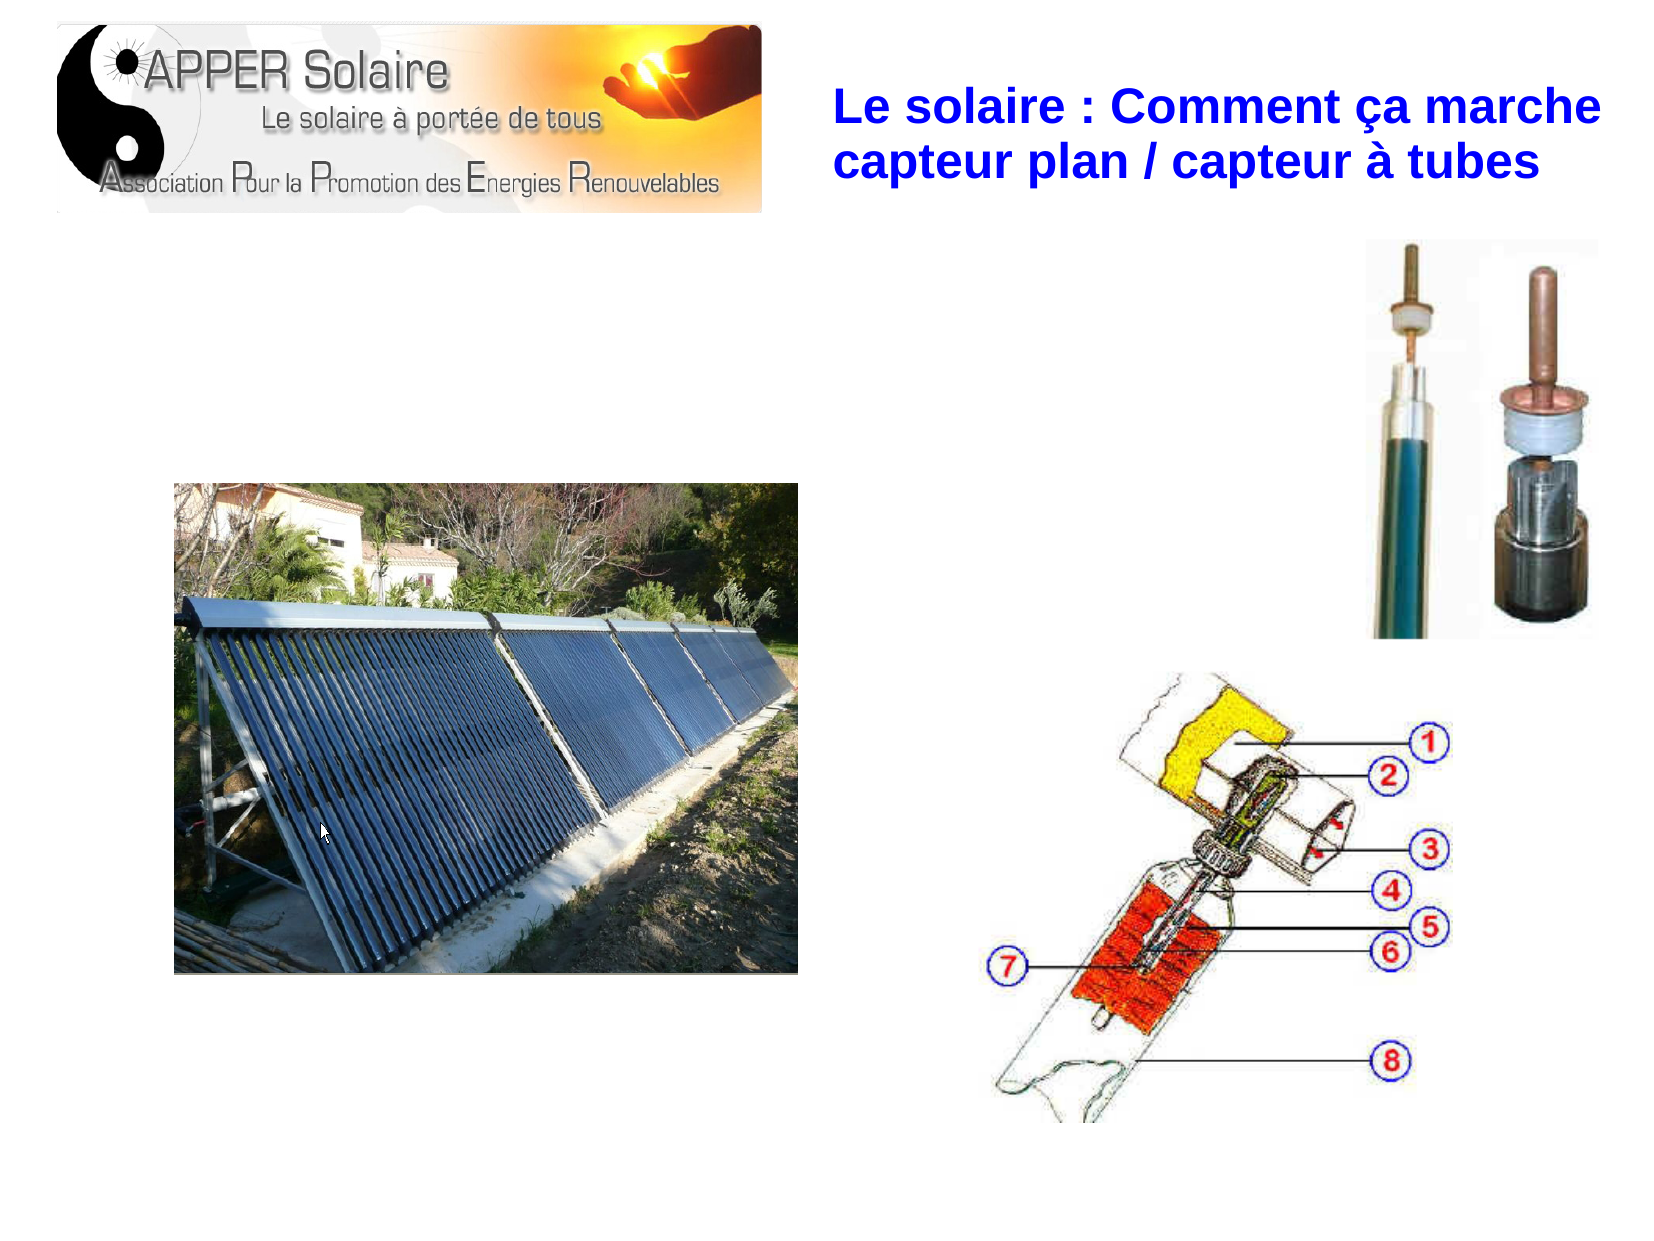

#
Le solaire : Comment ça marche
capteur plan / capteur à tubes